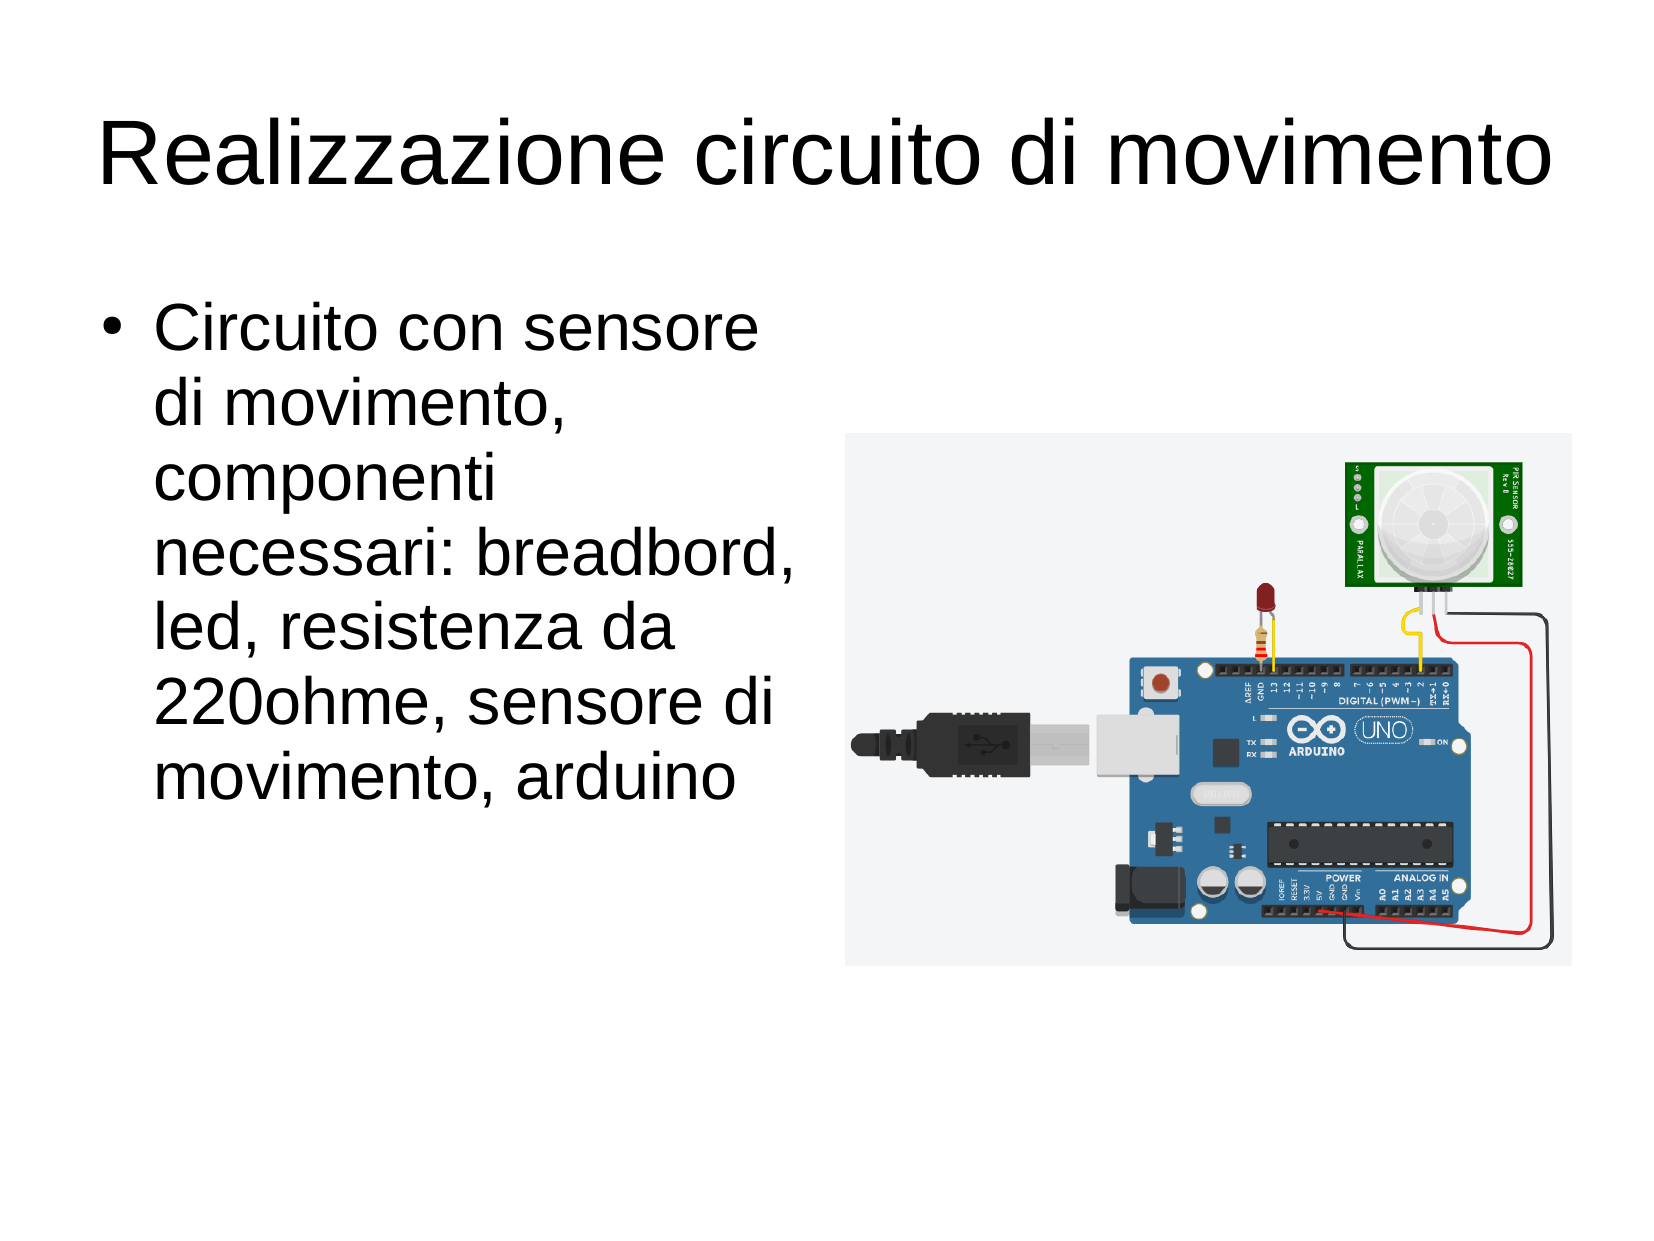

# Realizzazione circuito di movimento
Circuito con sensore di movimento, componenti necessari: breadbord, led, resistenza da 220ohme, sensore di movimento, arduino